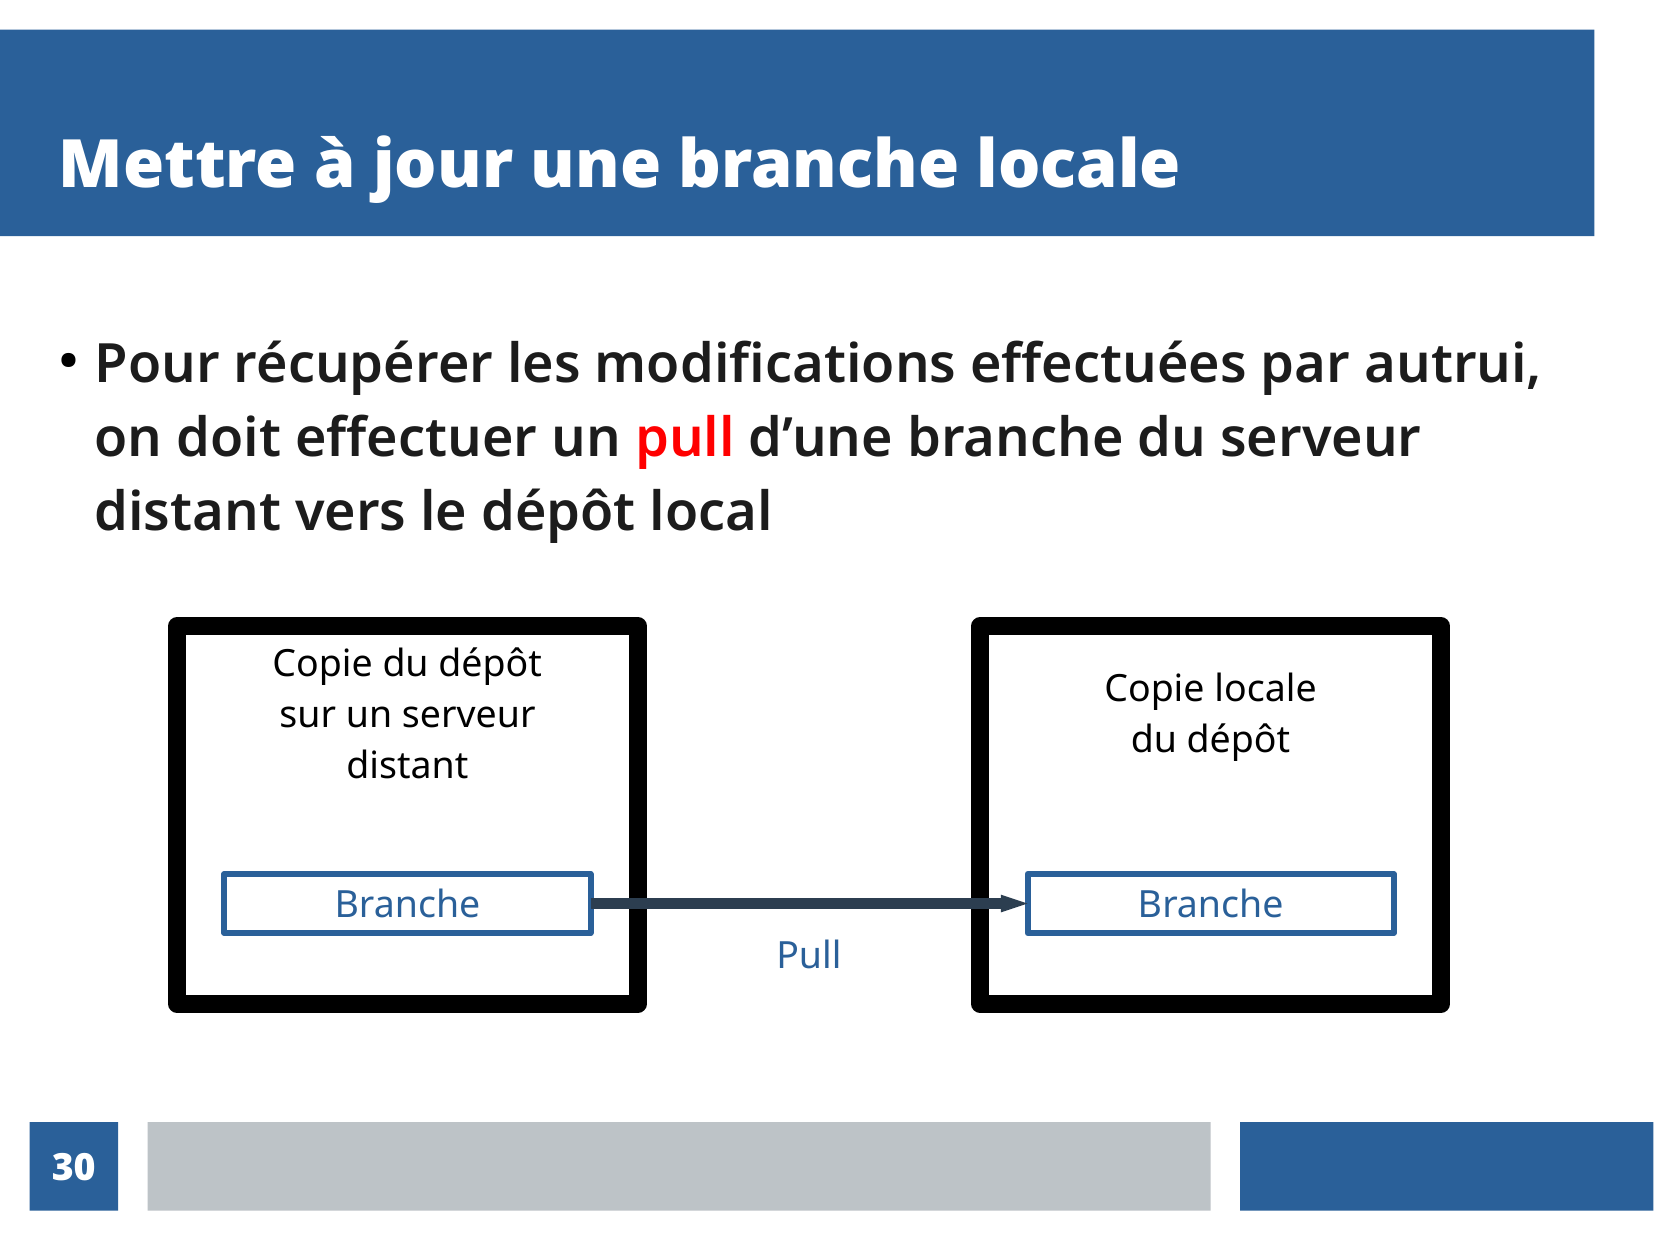

# Mettre à jour une branche locale
Pour récupérer les modifications effectuées par autrui, on doit effectuer un pull d’une branche du serveur distant vers le dépôt local
Copie du dépôt
sur un serveur
distant
Copie locale
du dépôt
Branche
Branche
Pull
30